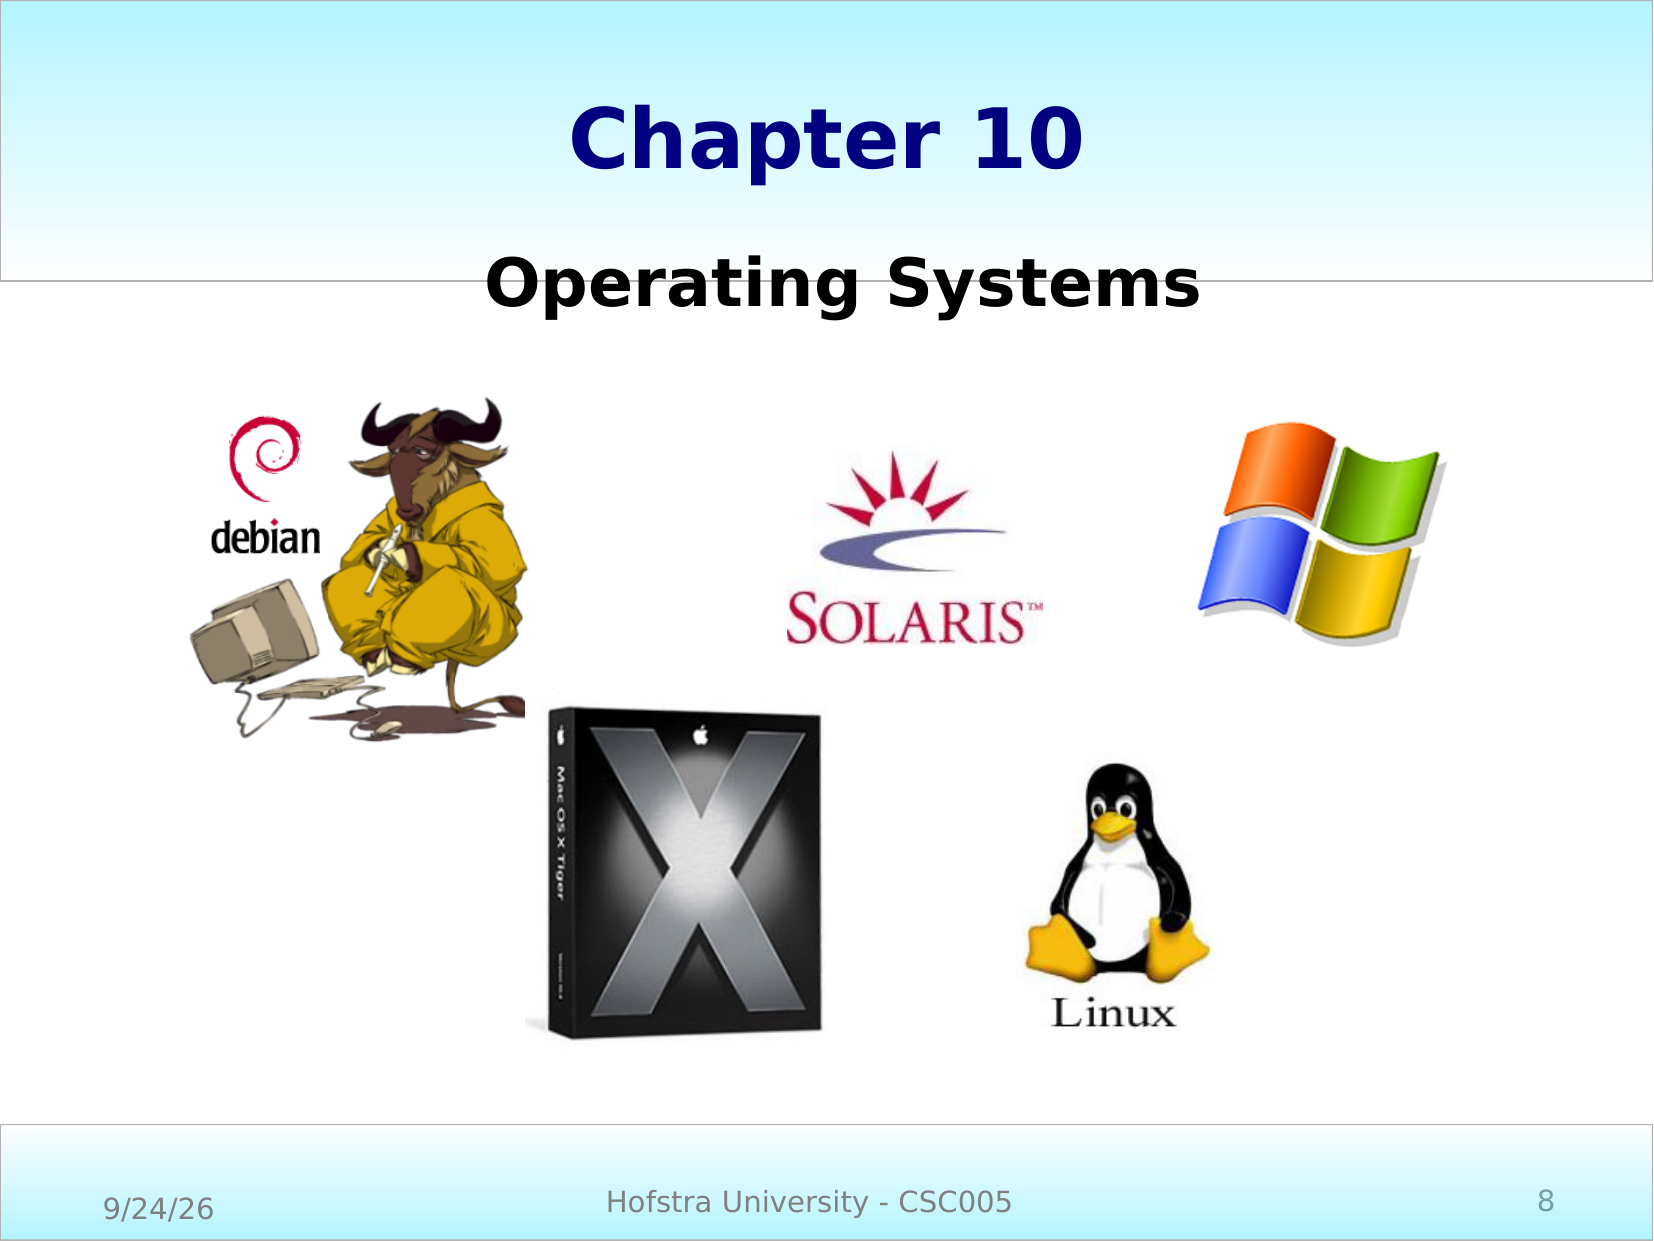

# Chapter 10
Operating Systems
8
Hofstra University - CSC005